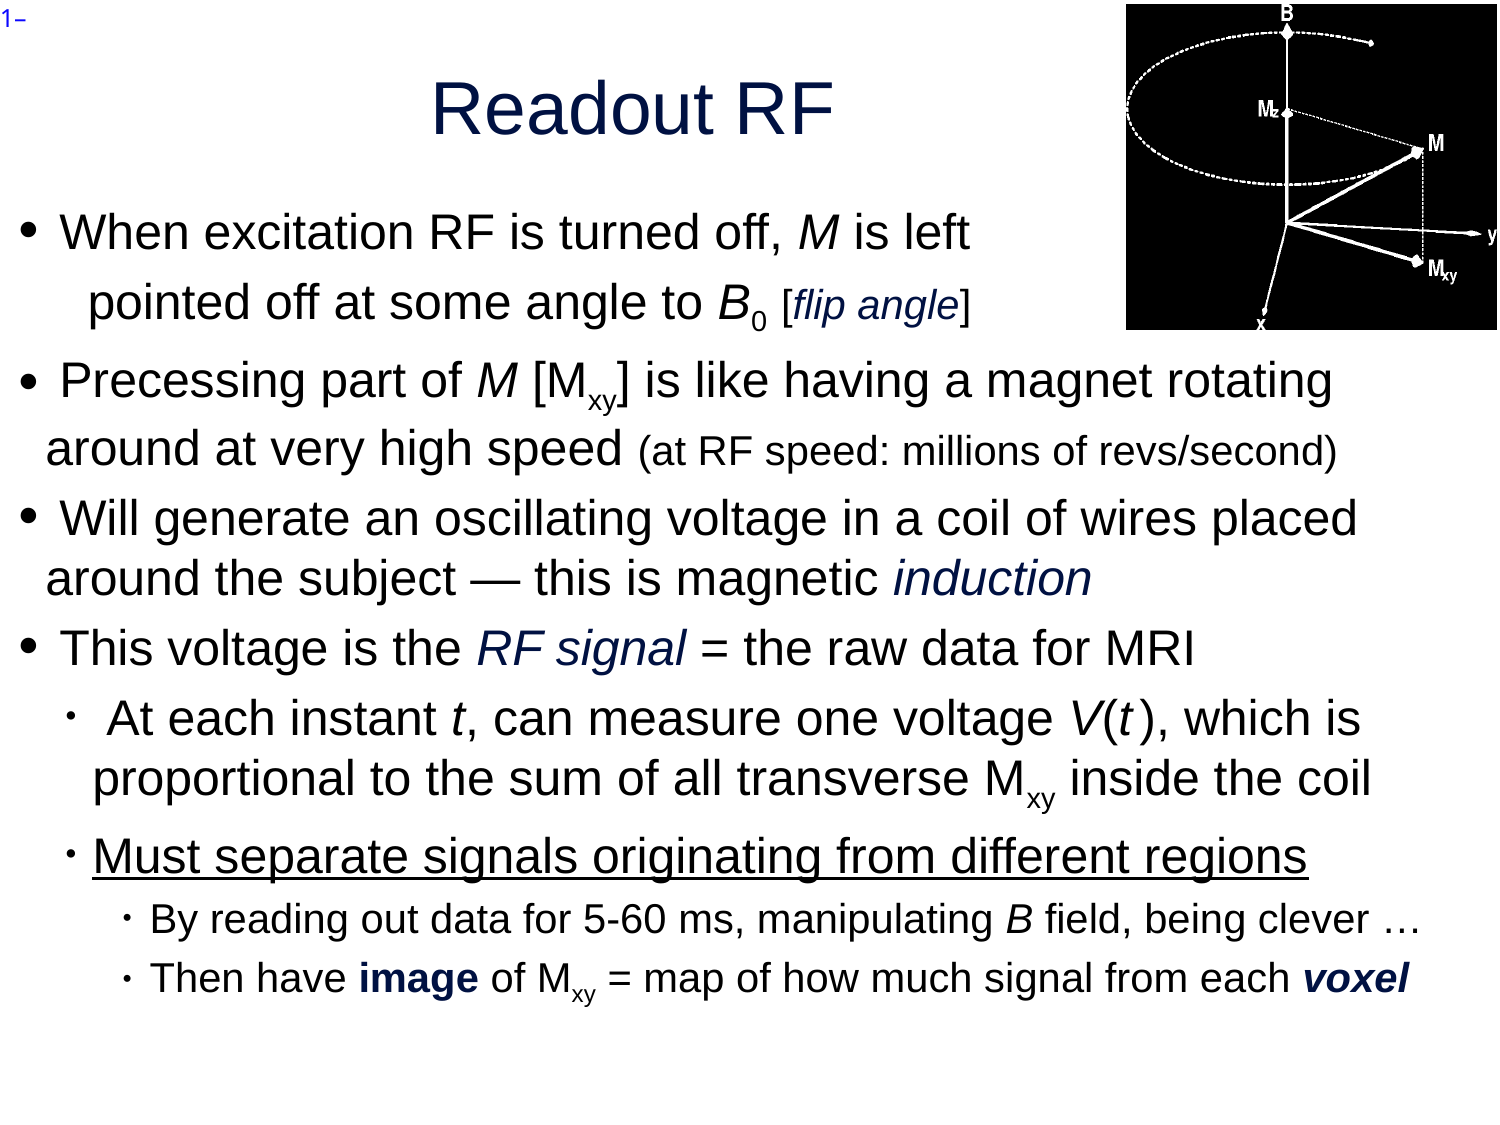

# Readout RF
 When excitation RF is turned off, M is left
 pointed off at some angle to B0 [flip angle]
 Precessing part of M [Mxy] is like having a magnet rotating around at very high speed (at RF speed: millions of revs/second)
 Will generate an oscillating voltage in a coil of wires placed around the subject — this is magnetic induction
 This voltage is the RF signal = the raw data for MRI
 At each instant t, can measure one voltage V(t ), which is proportional to the sum of all transverse Mxy inside the coil
Must separate signals originating from different regions
By reading out data for 5-60 ms, manipulating B field, being clever …
Then have image of Mxy = map of how much signal from each voxel